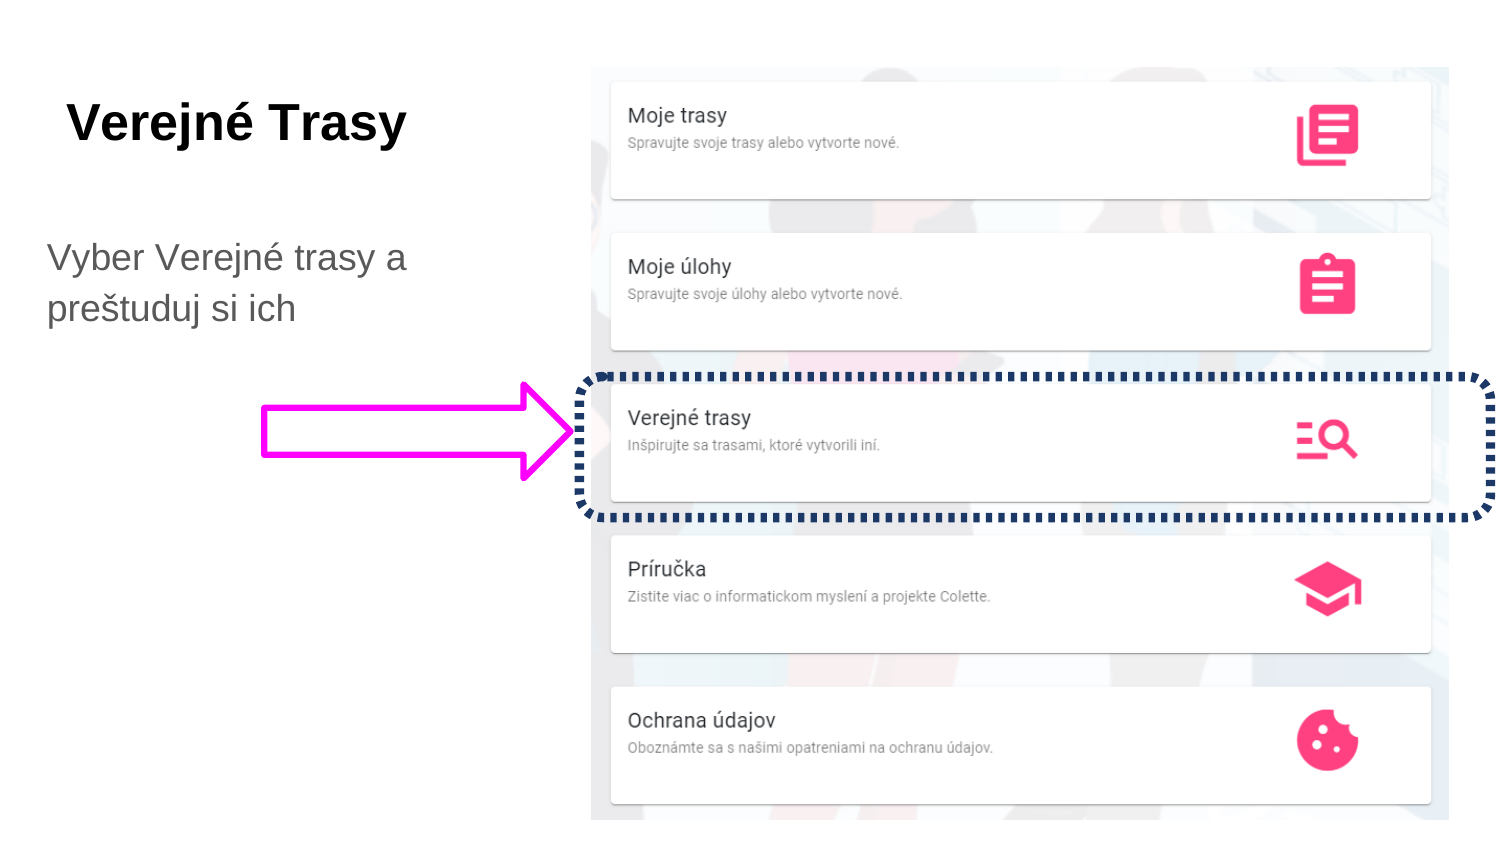

# Verejné Trasy
Vyber Verejné trasy a preštuduj si ich